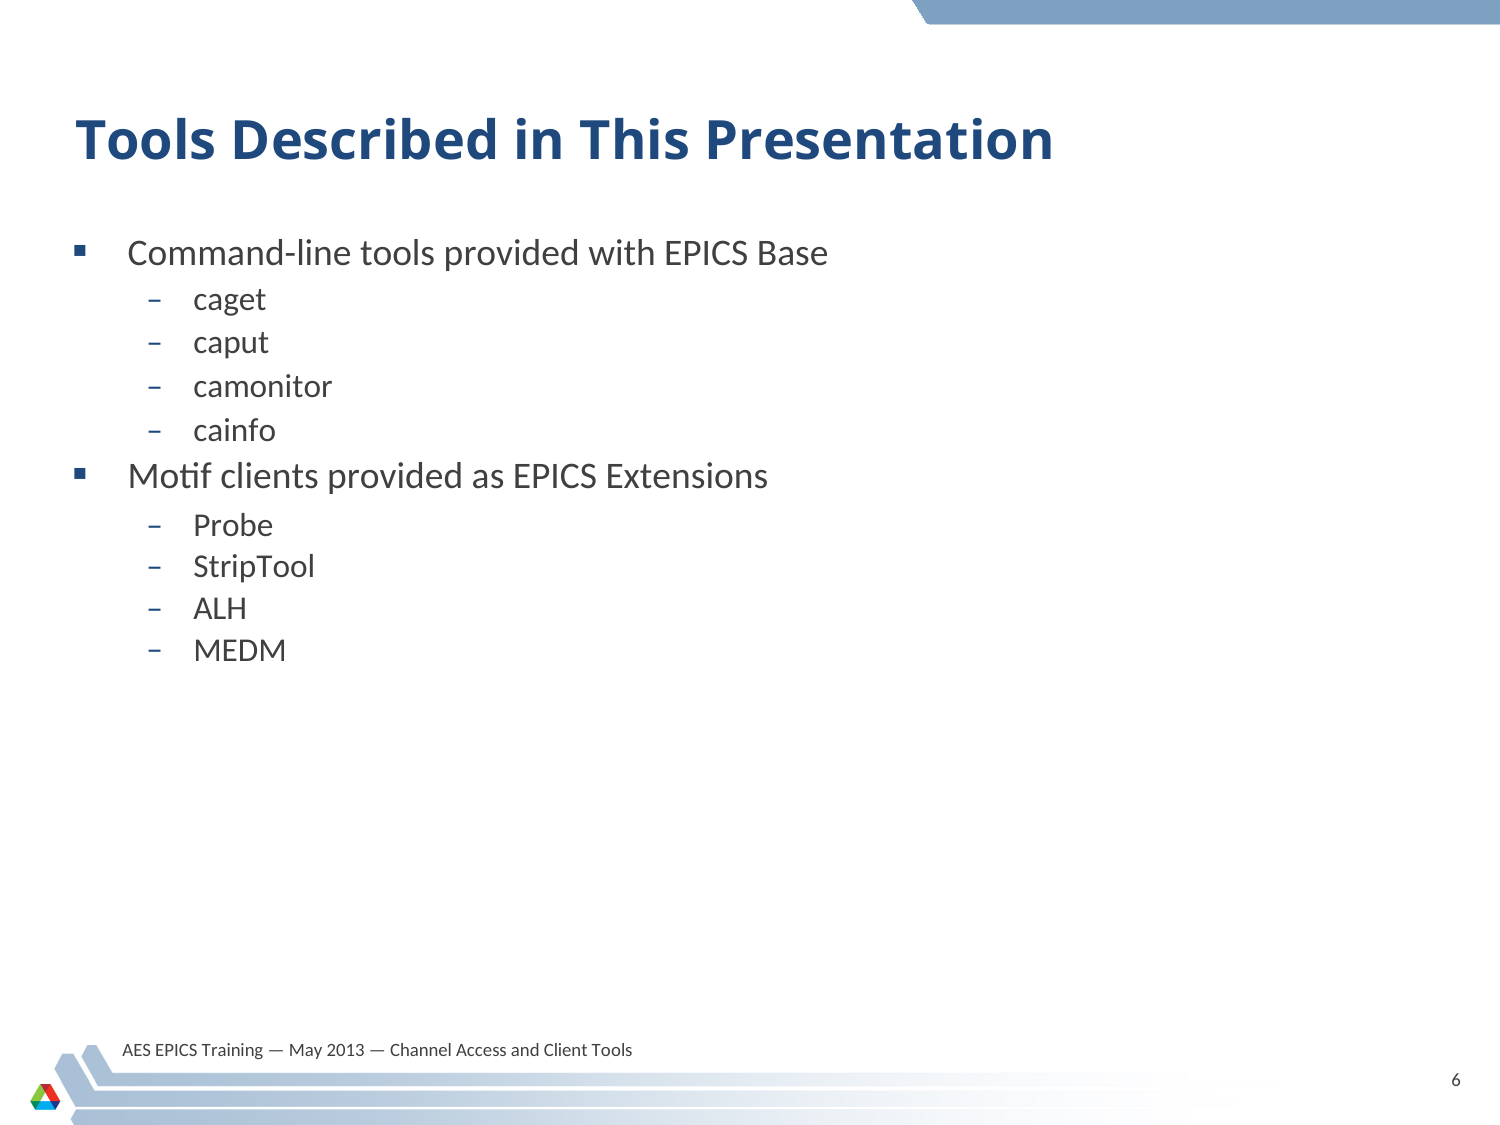

# Tools Described in This Presentation
Command-line tools provided with EPICS Base
caget
caput
camonitor
cainfo
Motif clients provided as EPICS Extensions
Probe
StripTool
ALH
MEDM
AES EPICS Training — May 2013 — Channel Access and Client Tools
6